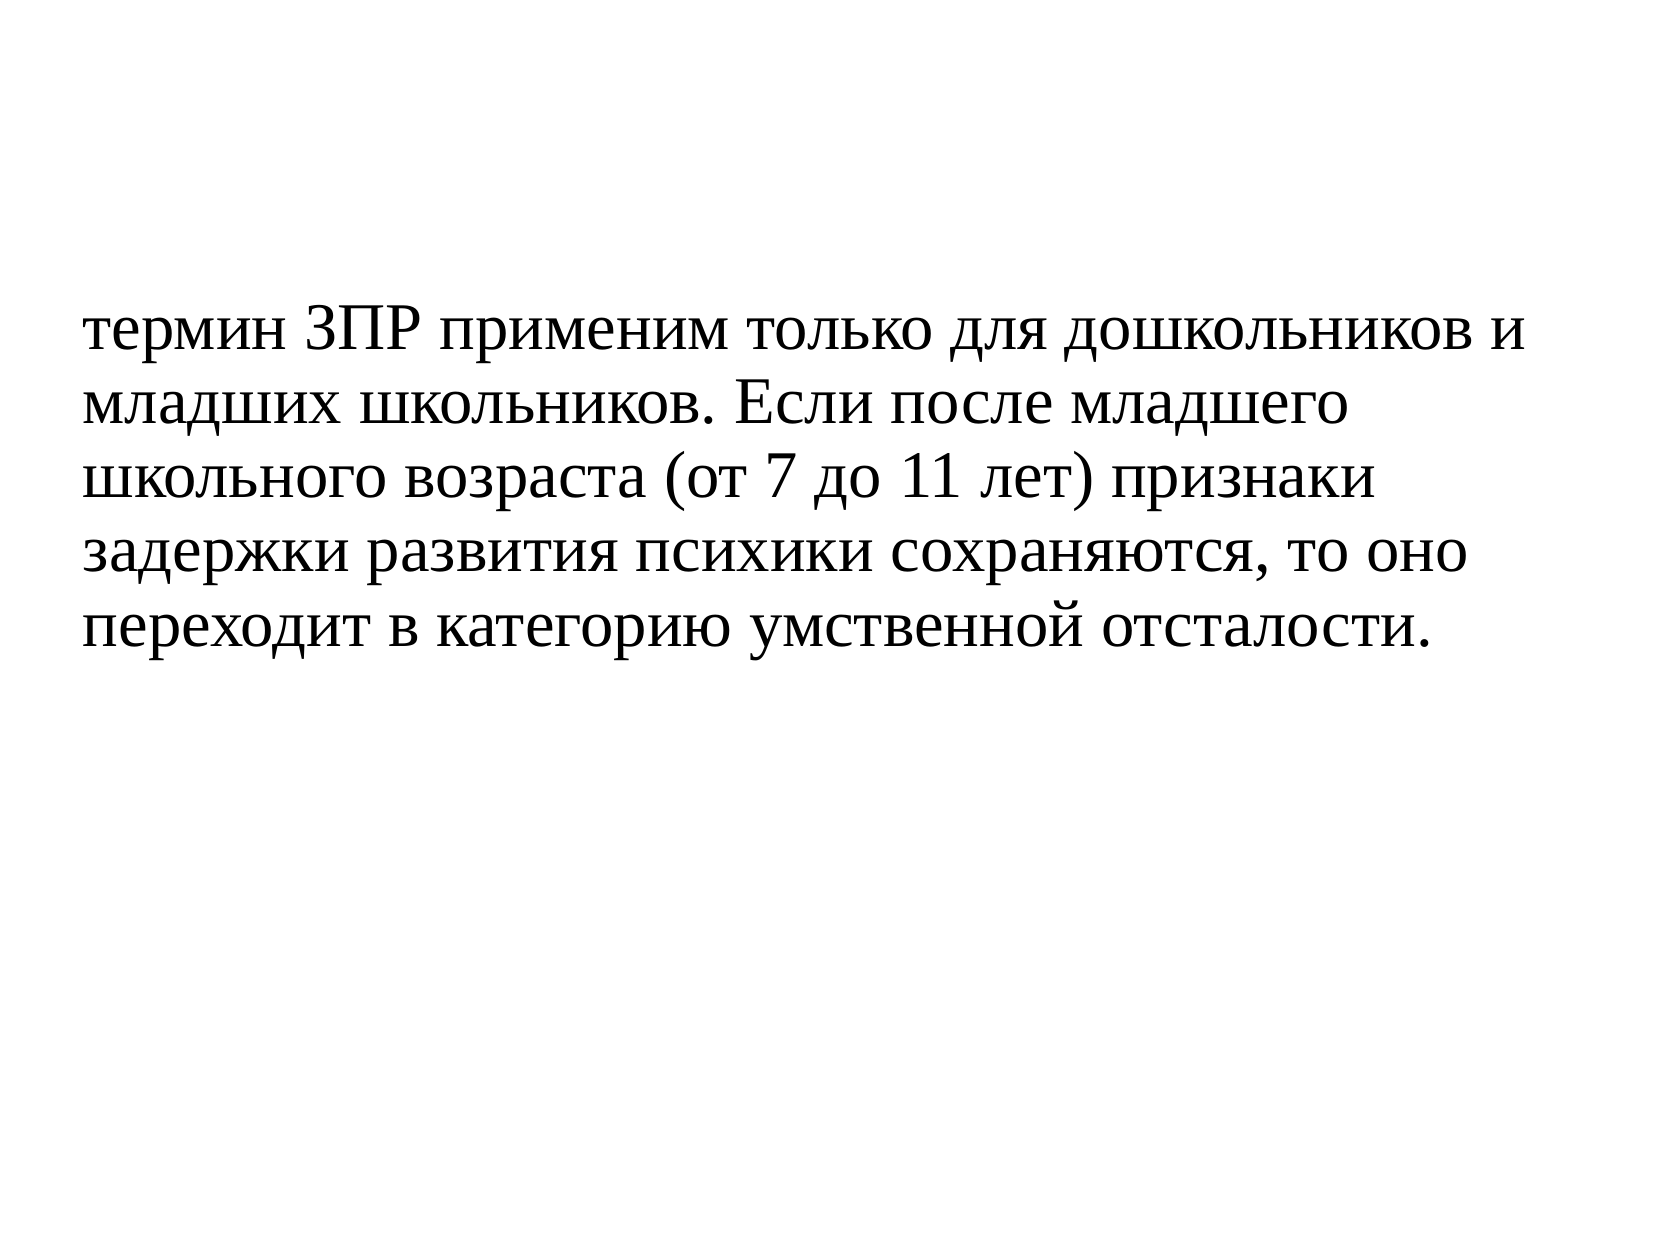

#
термин ЗПР применим только для дошкольников и младших школьников. Если после младшего школьного возраста (от 7 до 11 лет) признаки задержки развития психики сохраняются, то оно переходит в категорию умственной отсталости.